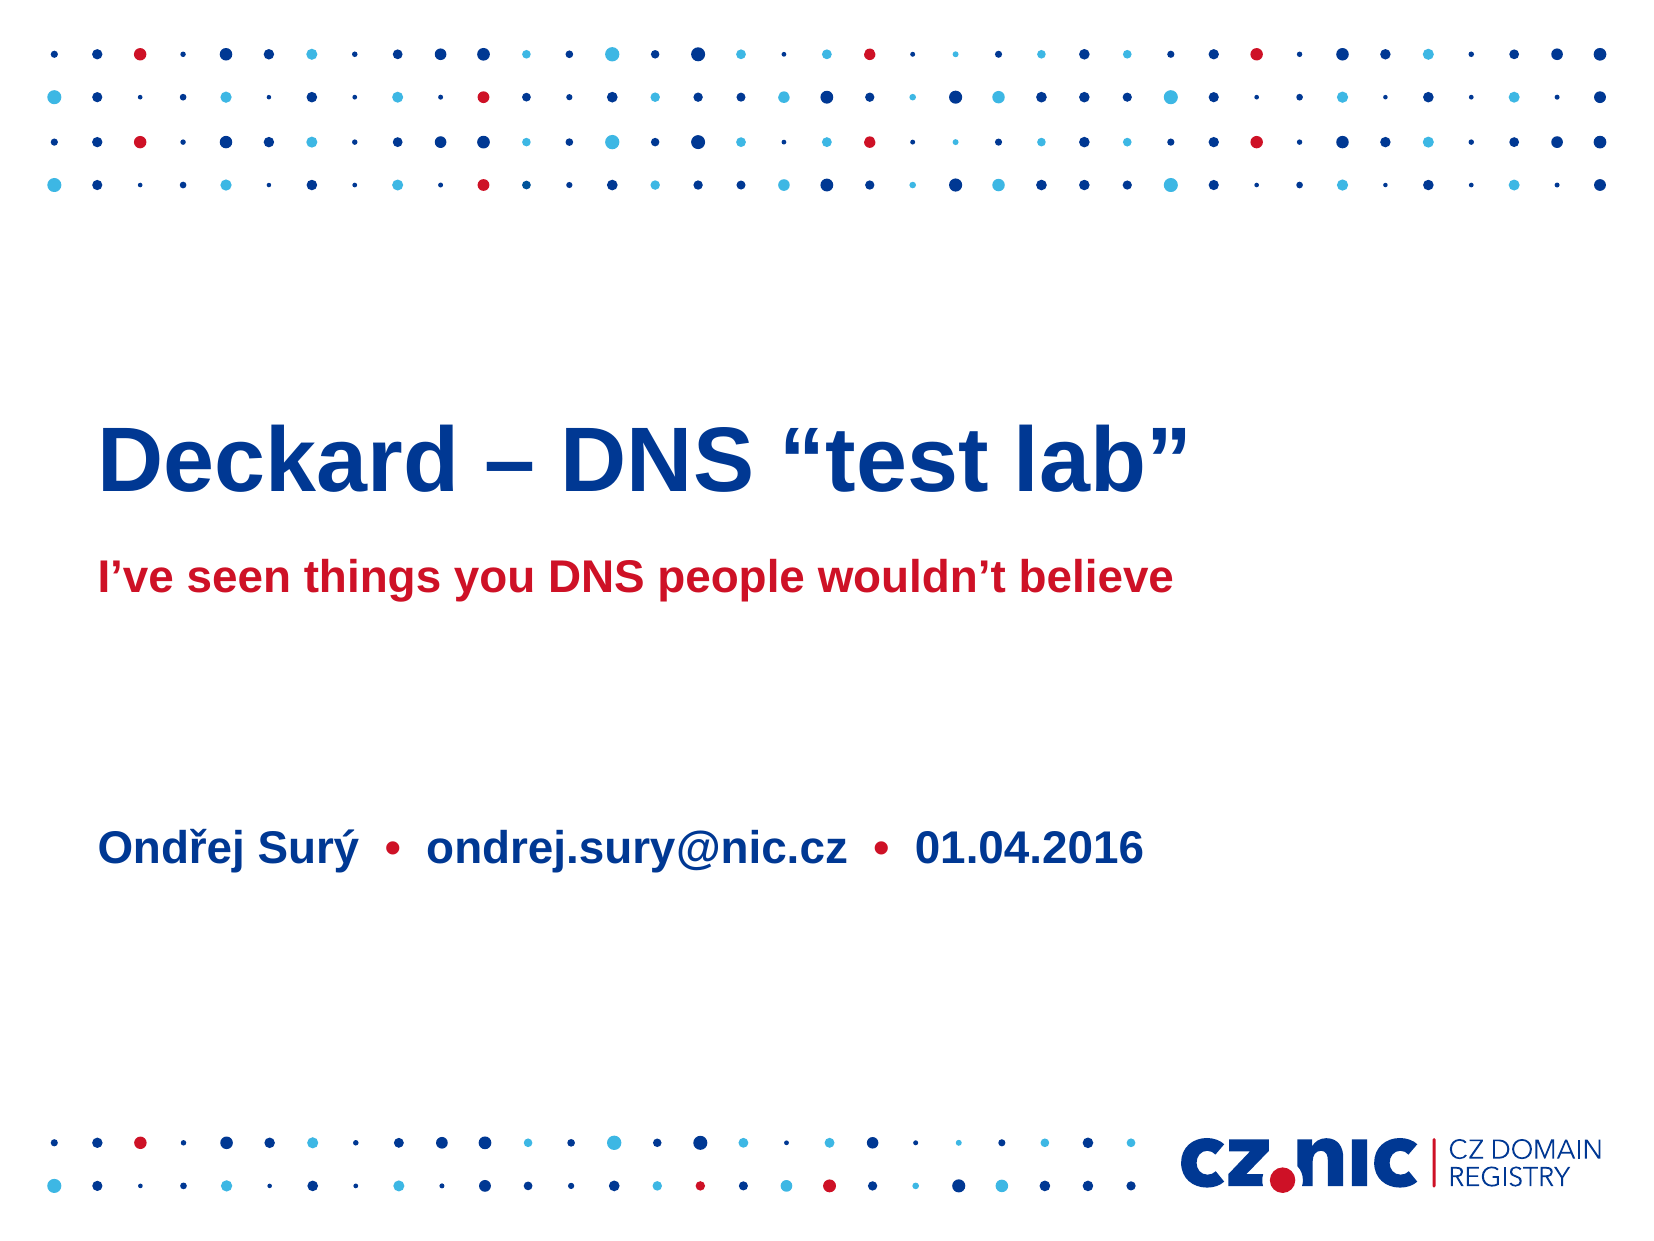

Deckard – DNS “test lab”
I’ve seen things you DNS people wouldn’t believe
Ondřej Surý • ondrej.sury@nic.cz • 01.04.2016